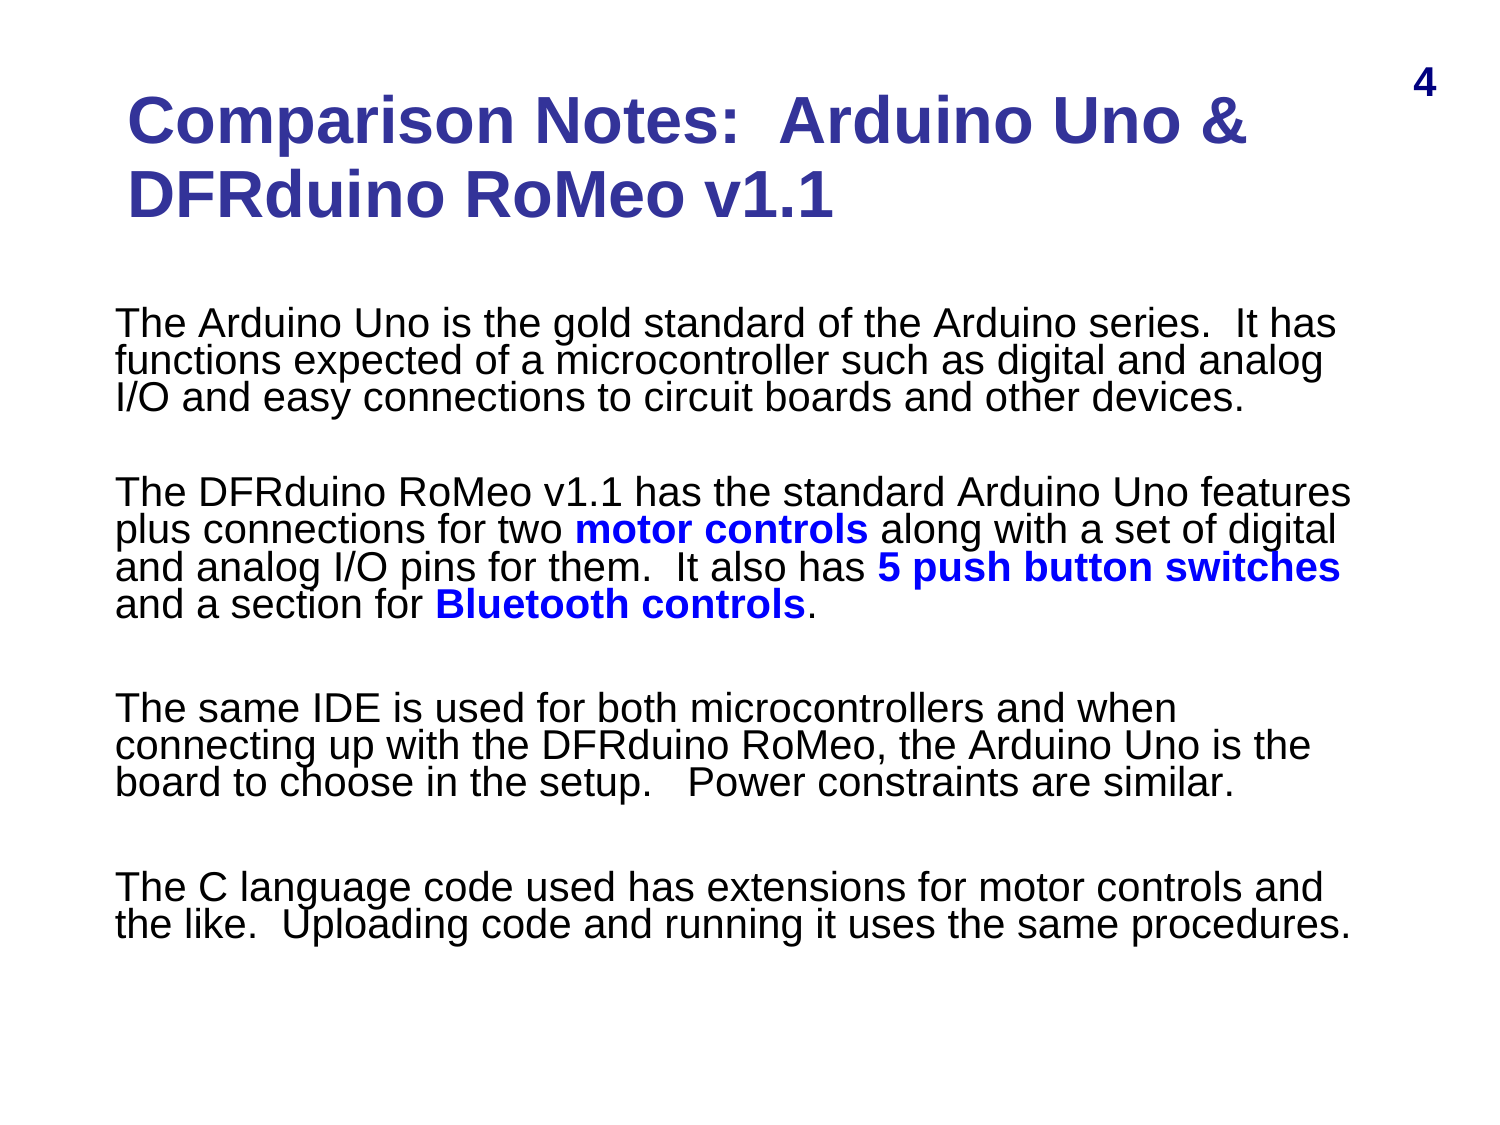

4
# Comparison Notes: Arduino Uno & DFRduino RoMeo v1.1
The Arduino Uno is the gold standard of the Arduino series. It has functions expected of a microcontroller such as digital and analog I/O and easy connections to circuit boards and other devices.
The DFRduino RoMeo v1.1 has the standard Arduino Uno features plus connections for two motor controls along with a set of digital and analog I/O pins for them. It also has 5 push button switches and a section for Bluetooth controls.
The same IDE is used for both microcontrollers and when connecting up with the DFRduino RoMeo, the Arduino Uno is the board to choose in the setup. Power constraints are similar.
The C language code used has extensions for motor controls and the like. Uploading code and running it uses the same procedures.